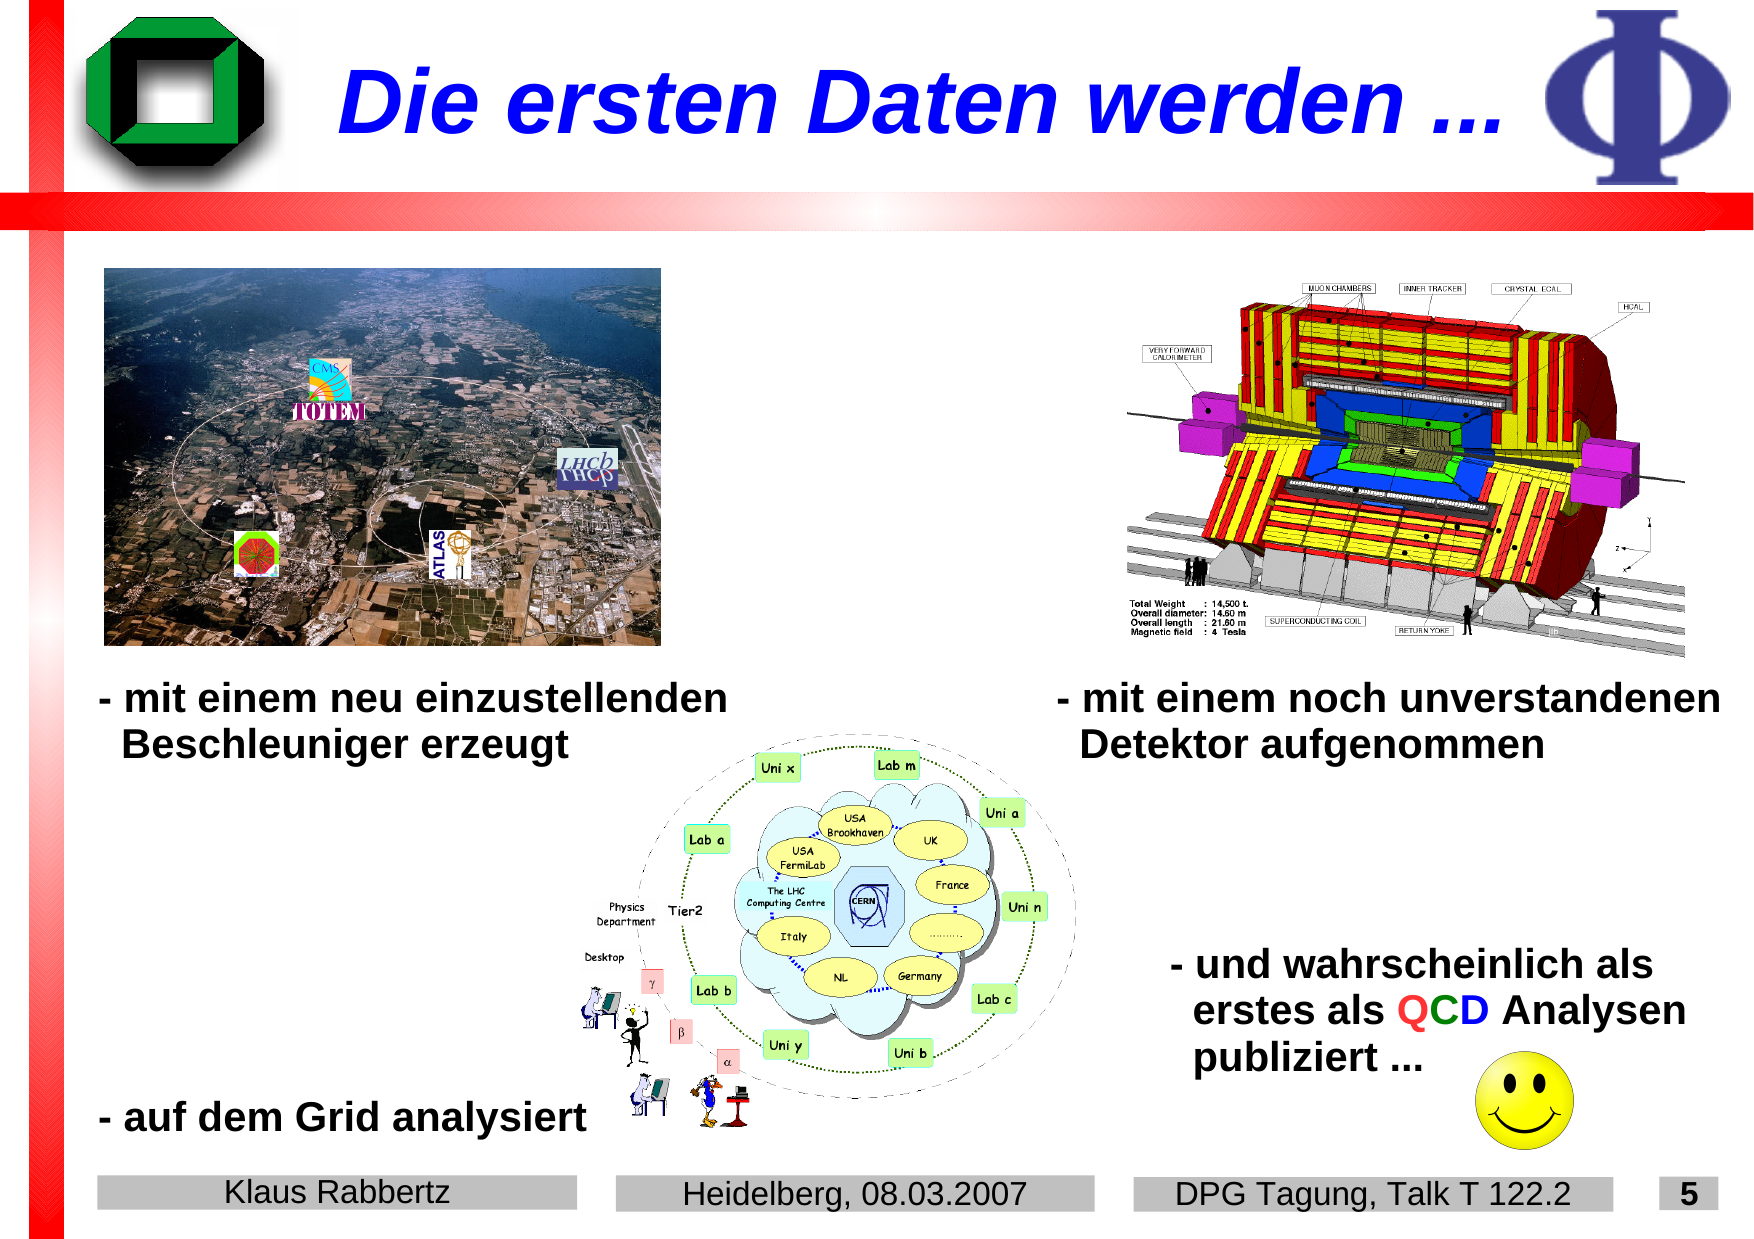

# Die ersten Daten werden ...
- mit einem neu einzustellenden
 Beschleuniger erzeugt
- mit einem noch unverstandenen
 Detektor aufgenommen
- und wahrscheinlich als
 erstes als QCD Analysen
 publiziert ...
- auf dem Grid analysiert